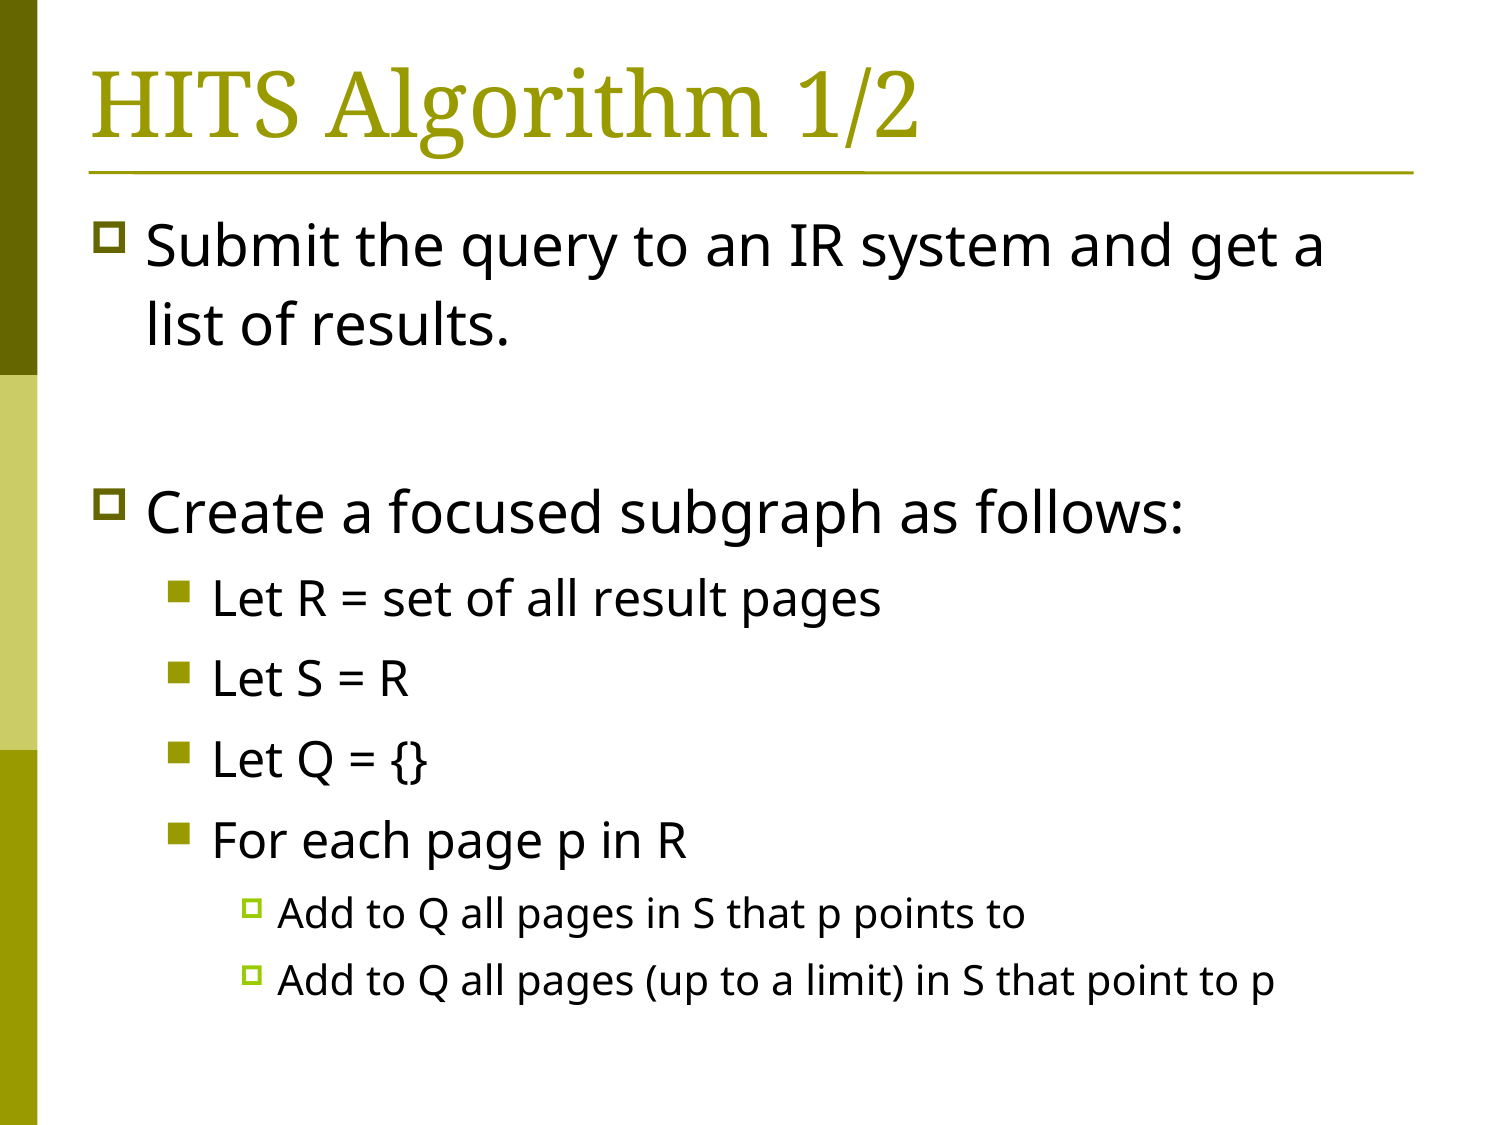

# HITS Algorithm 1/2
Submit the query to an IR system and get a list of results.
Create a focused subgraph as follows:
Let R = set of all result pages
Let S = R
Let Q = {}
For each page p in R
Add to Q all pages in S that p points to
Add to Q all pages (up to a limit) in S that point to p